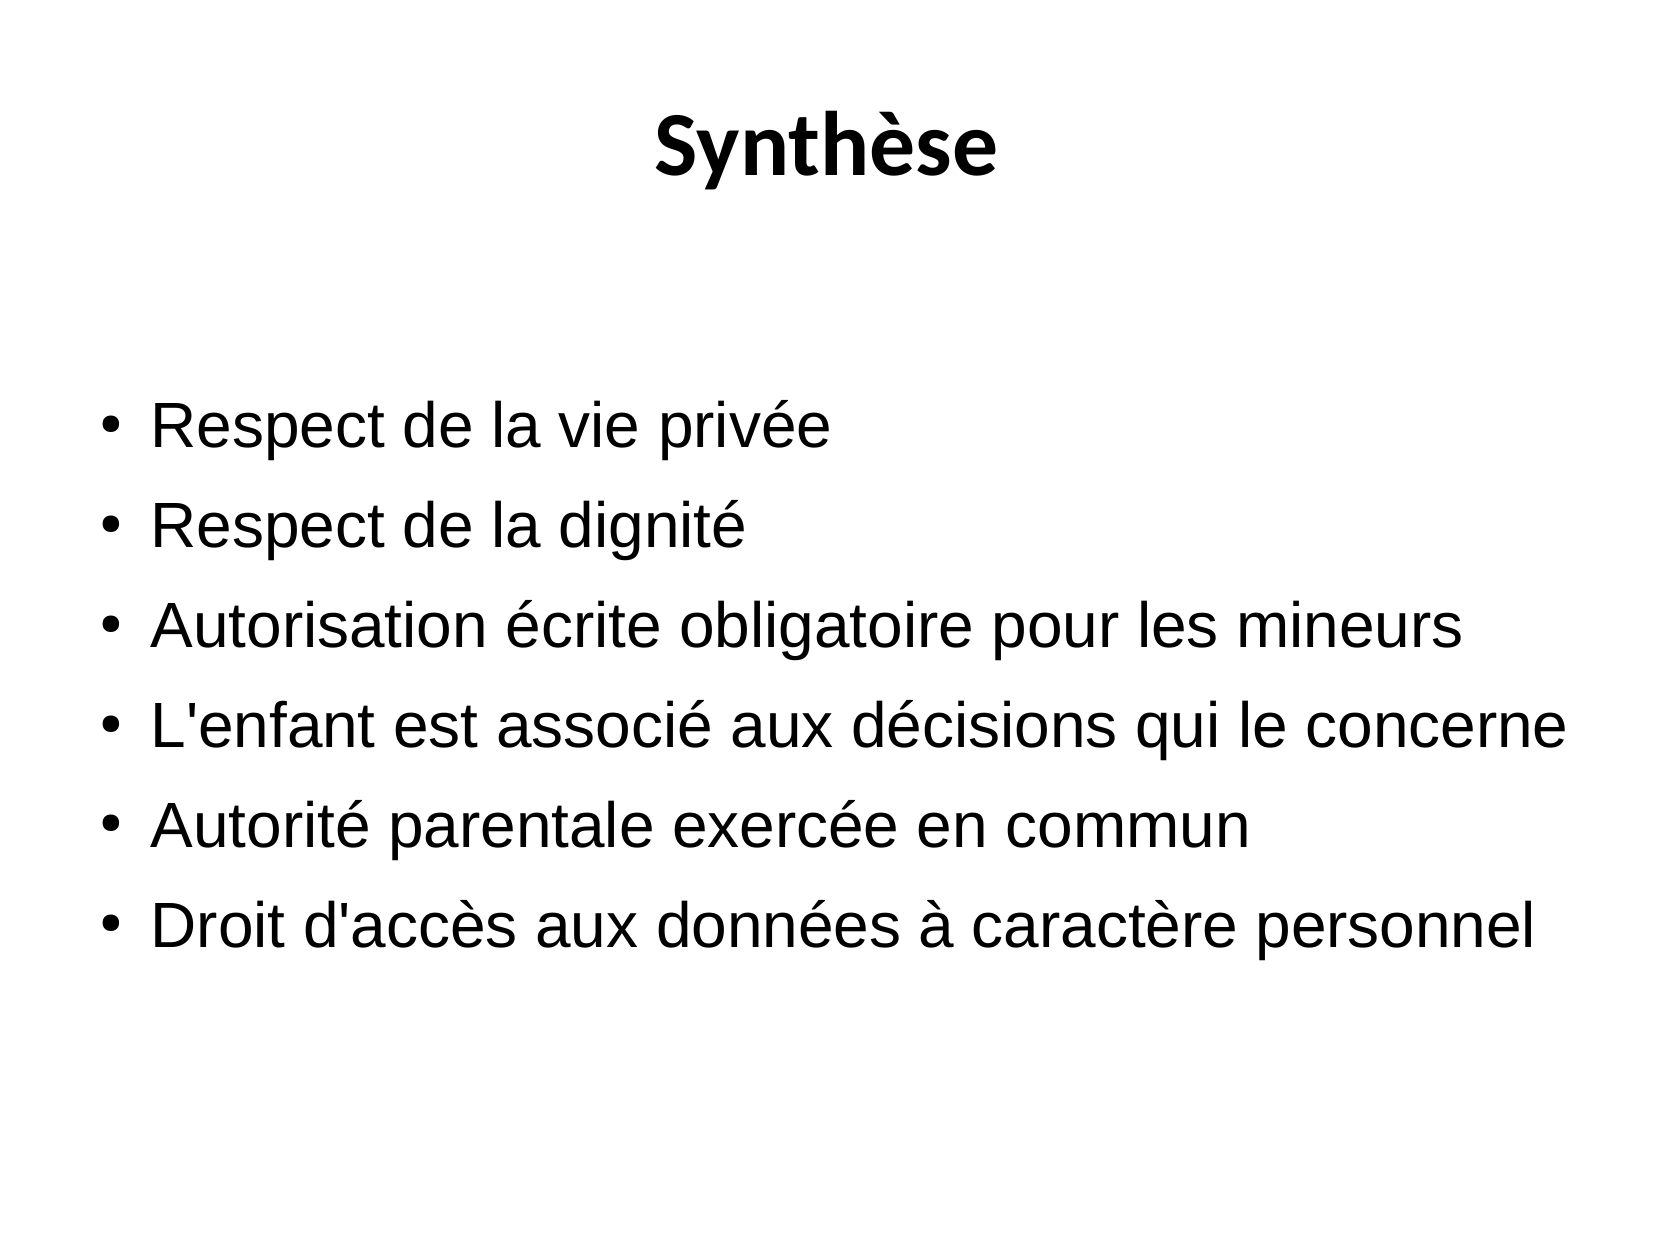

# Synthèse
Respect de la vie privée
Respect de la dignité
Autorisation écrite obligatoire pour les mineurs
L'enfant est associé aux décisions qui le concerne
Autorité parentale exercée en commun
Droit d'accès aux données à caractère personnel